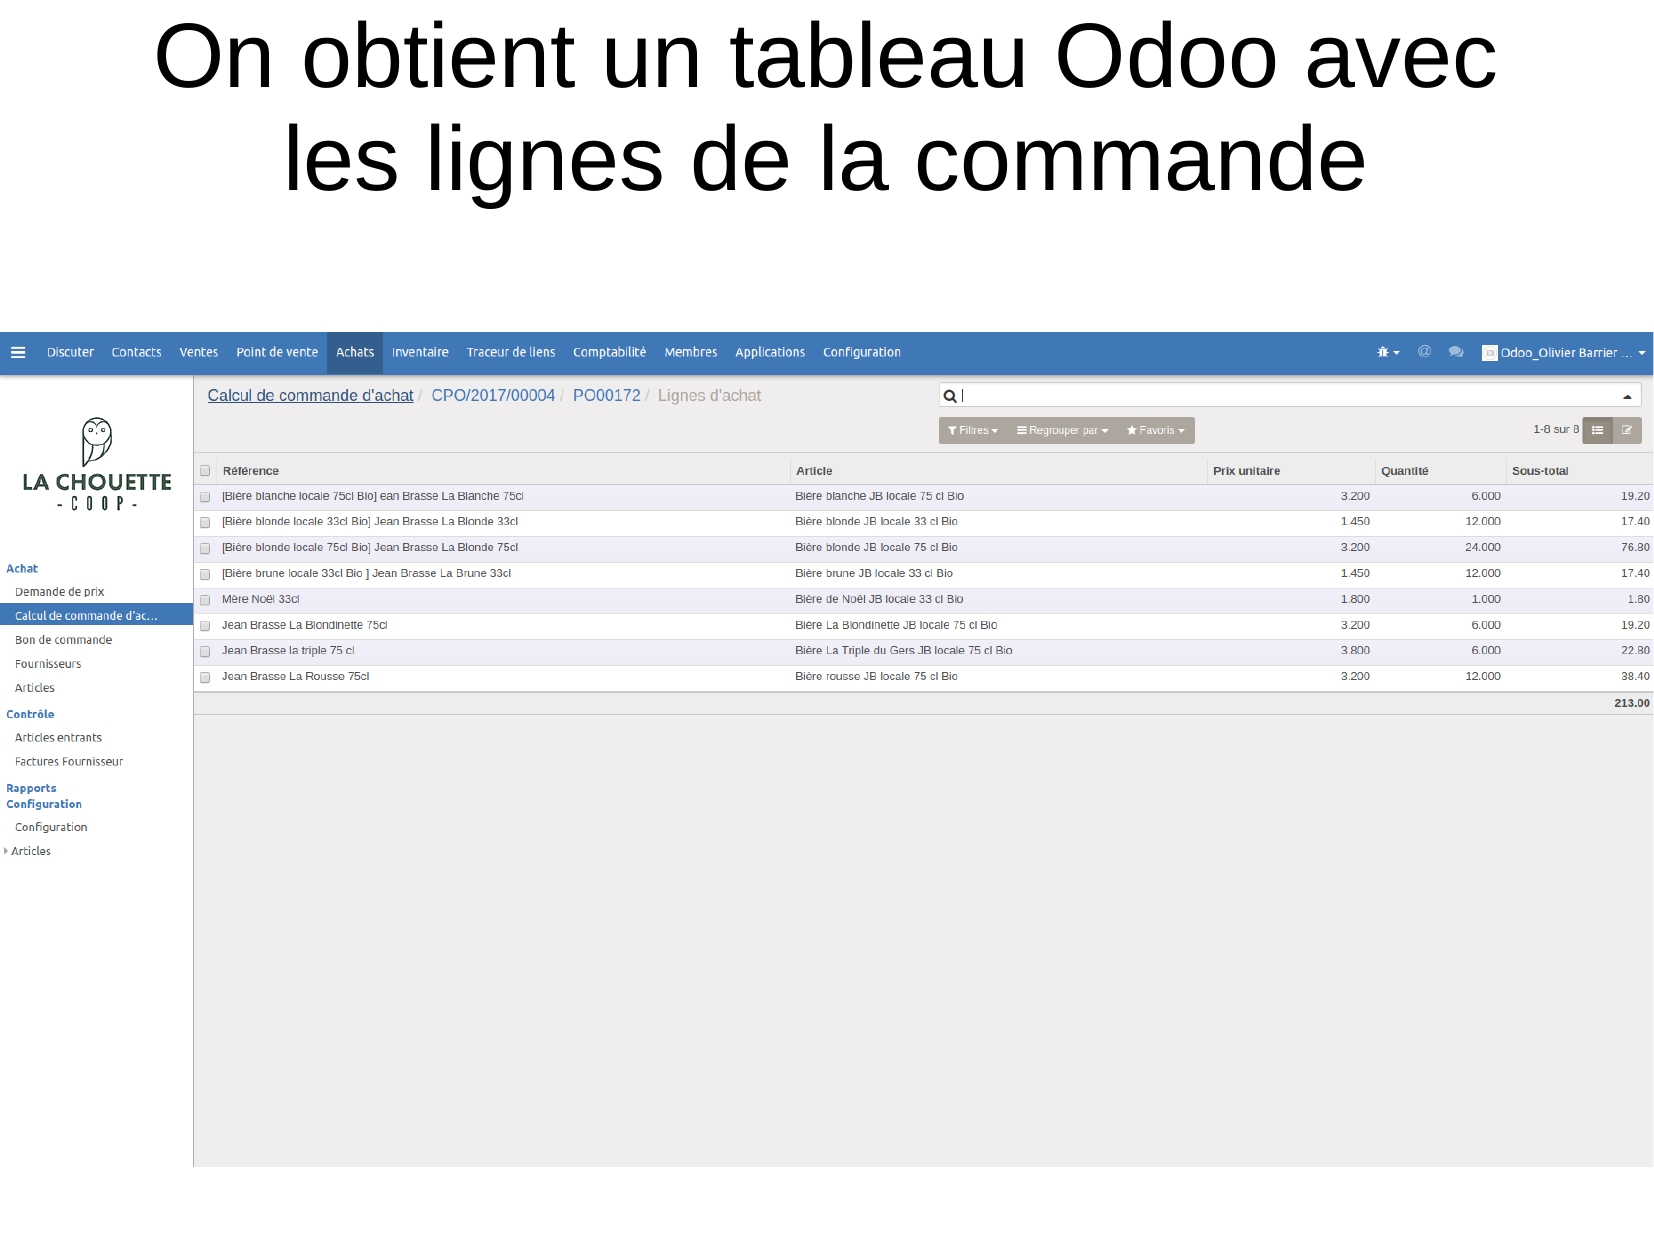

# On obtient un tableau Odoo avec les lignes de la commande